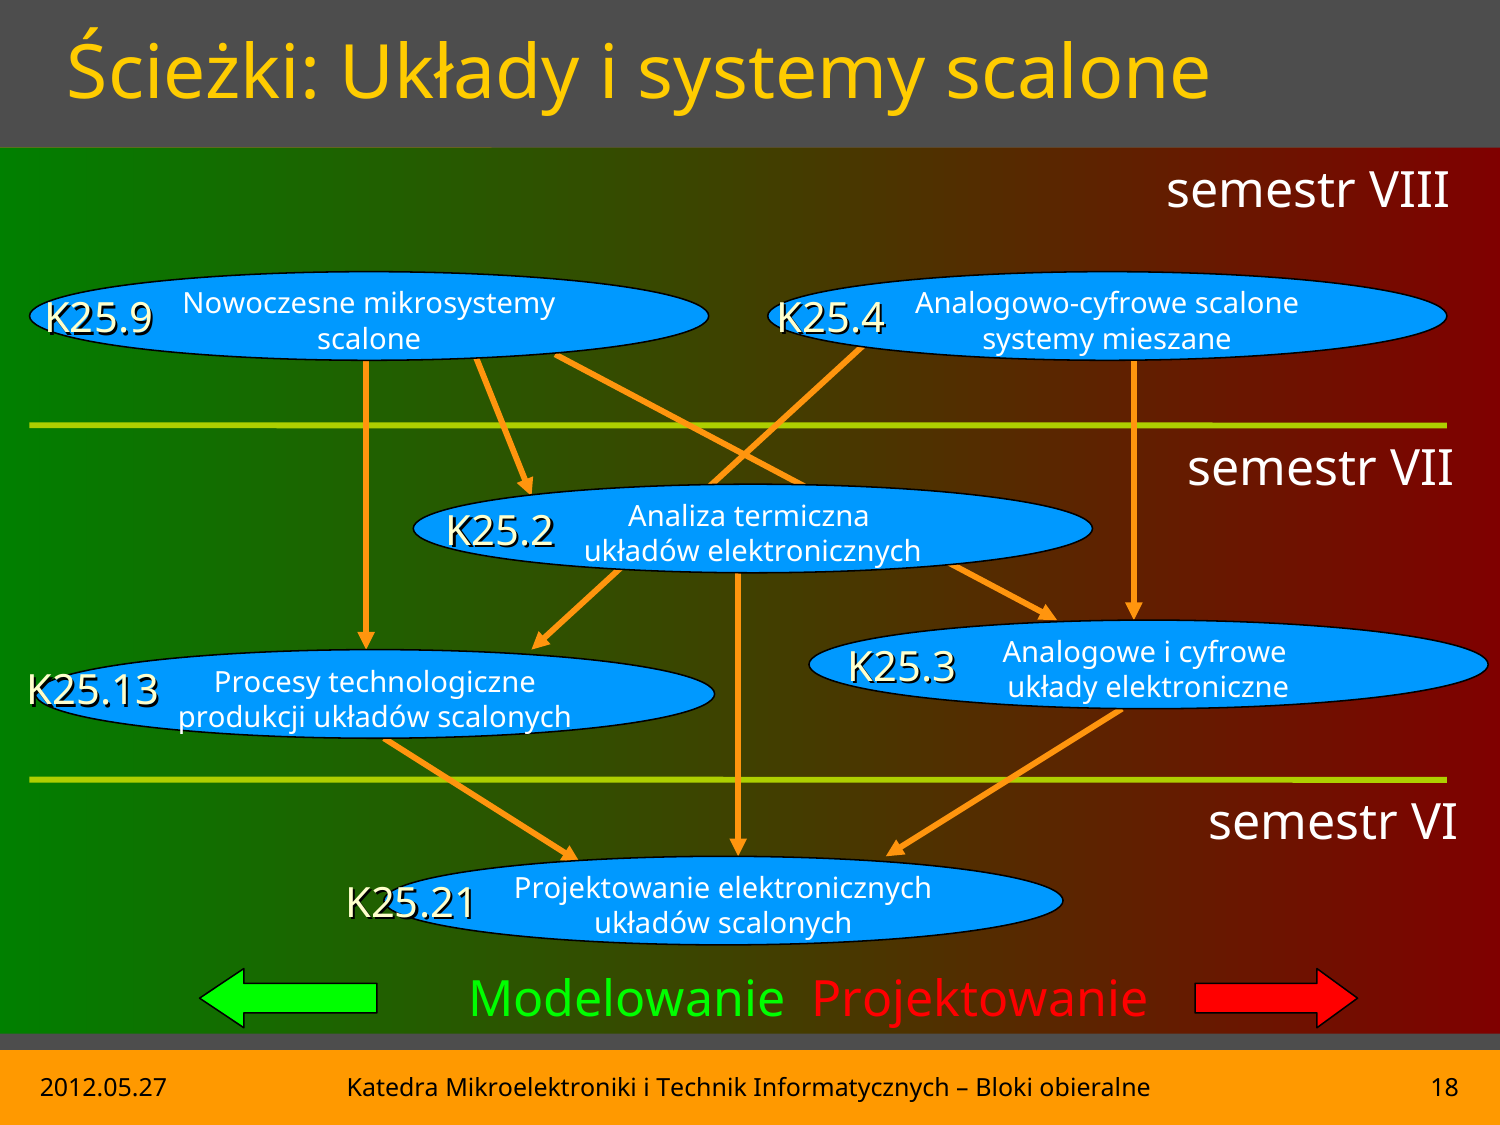

# Ścieżki: Układy i systemy scalone
semestr VIII
Nowoczesne mikrosystemy scalone
Analogowo-cyfrowe scalone systemy mieszane
K25.4
K25.9
semestr VII
Analiza termiczna
układów elektronicznych
K25.2
Analogowe i cyfrowe
układy elektroniczne
K25.3
Procesy technologiczne produkcji układów scalonych
K25.13
semestr VI
Projektowanie elektronicznych układów scalonych
K25.21
Modelowanie Projektowanie
17.05.2010
Katedra Mikroelektroniki i Technik Informatycznych – Bloki obieralne
18